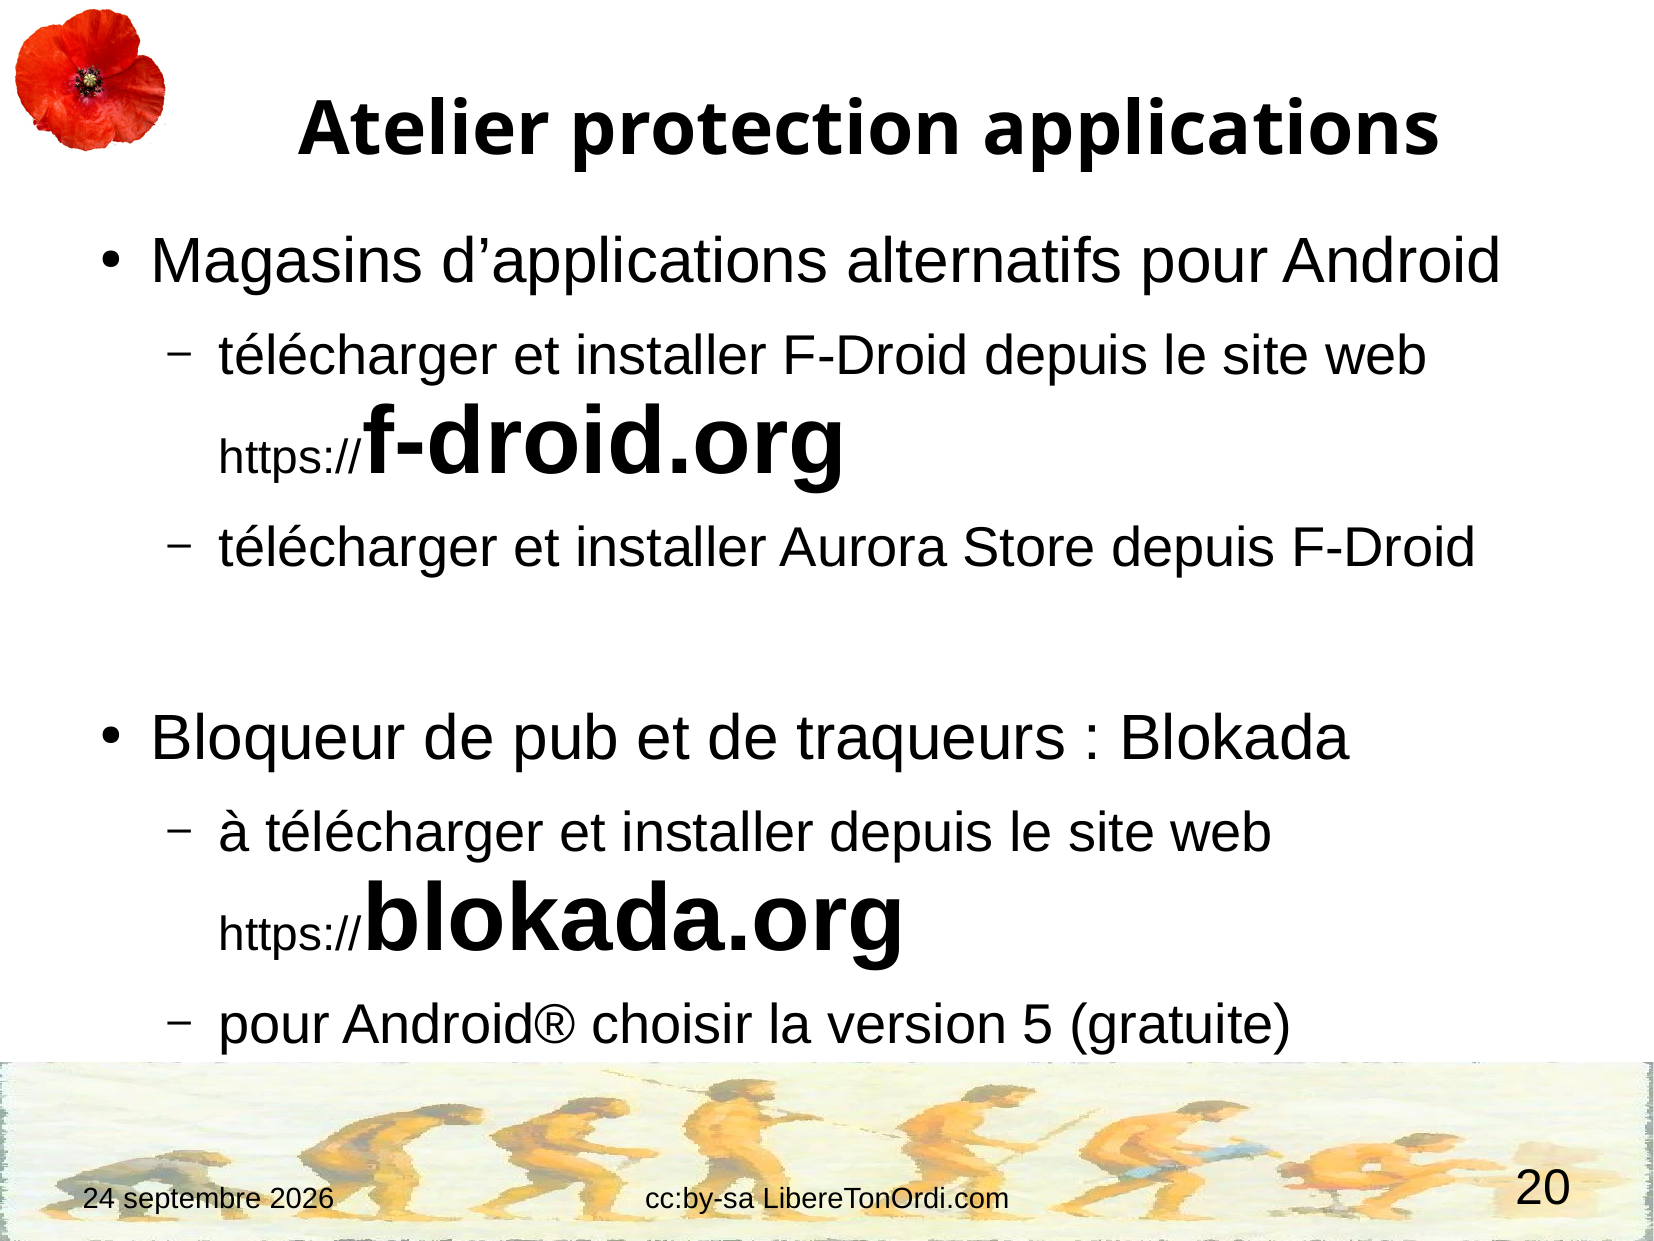

# Atelier protection applications
Magasins d’applications alternatifs pour Android
télécharger et installer F-Droid depuis le site web
https://f-droid.org
télécharger et installer Aurora Store depuis F-Droid
Bloqueur de pub et de traqueurs : Blokada
à télécharger et installer depuis le site web
https://blokada.org
pour Android® choisir la version 5 (gratuite)
cc:by-sa LibereTonOrdi.com
20